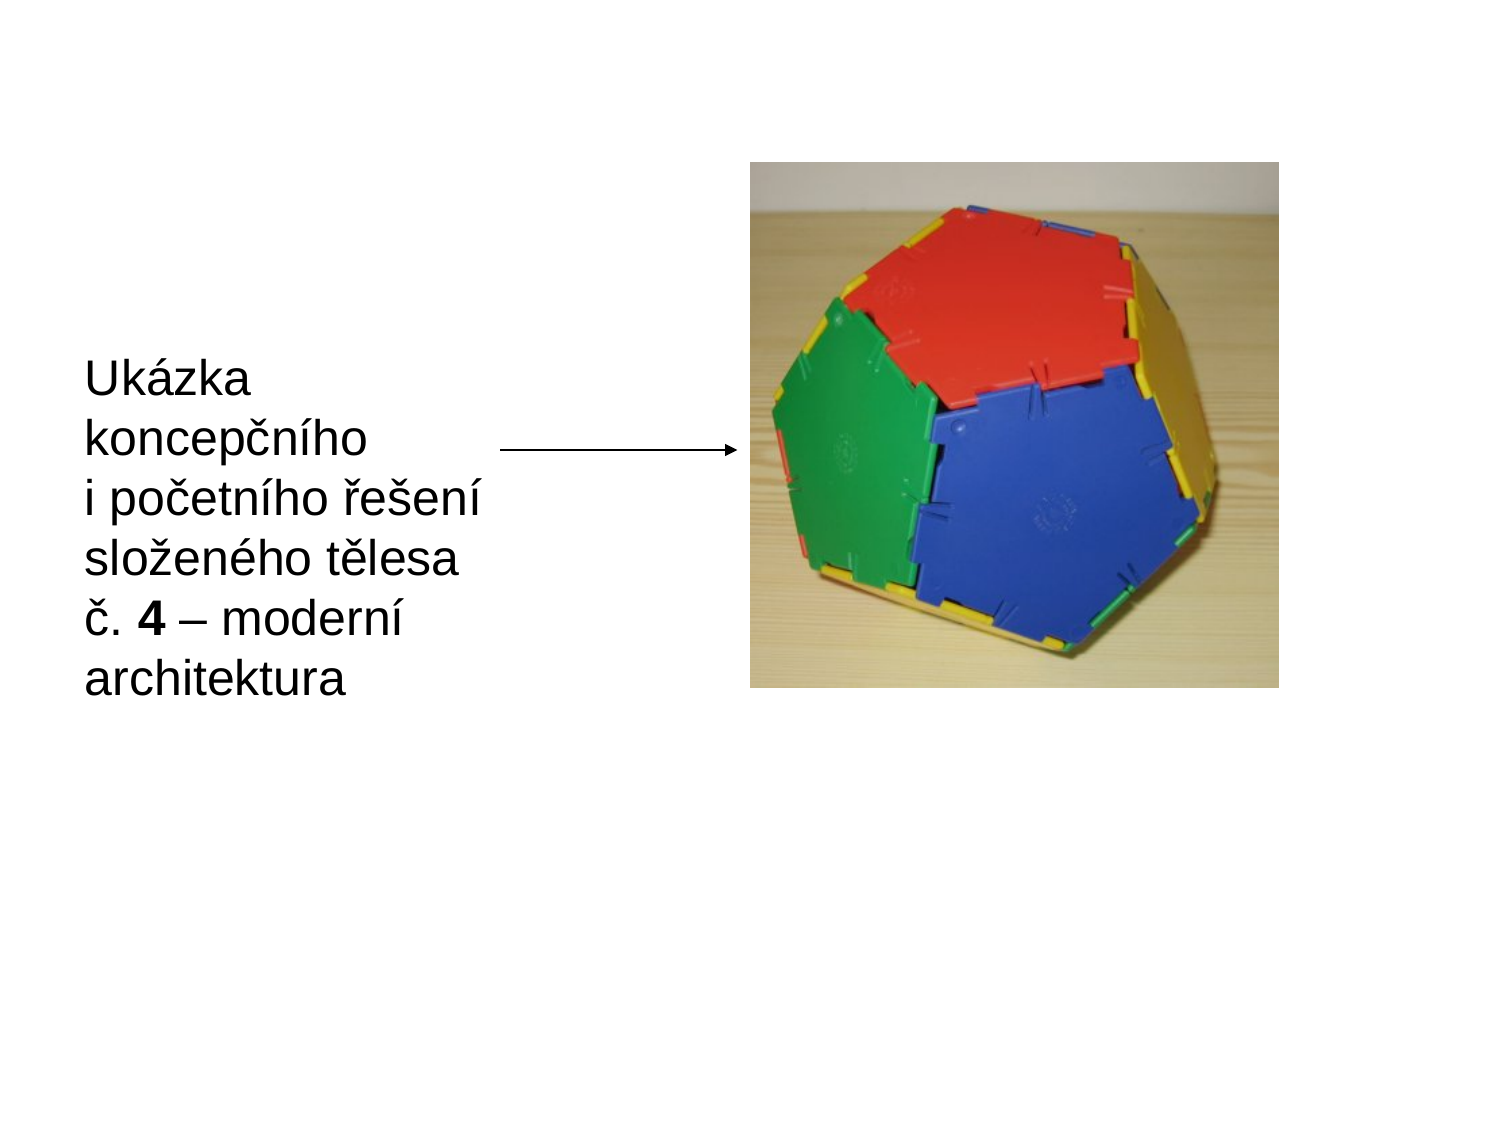

Ukázka koncepčního
i početního řešení složeného tělesa
č. 4 ‒ moderní
architektura